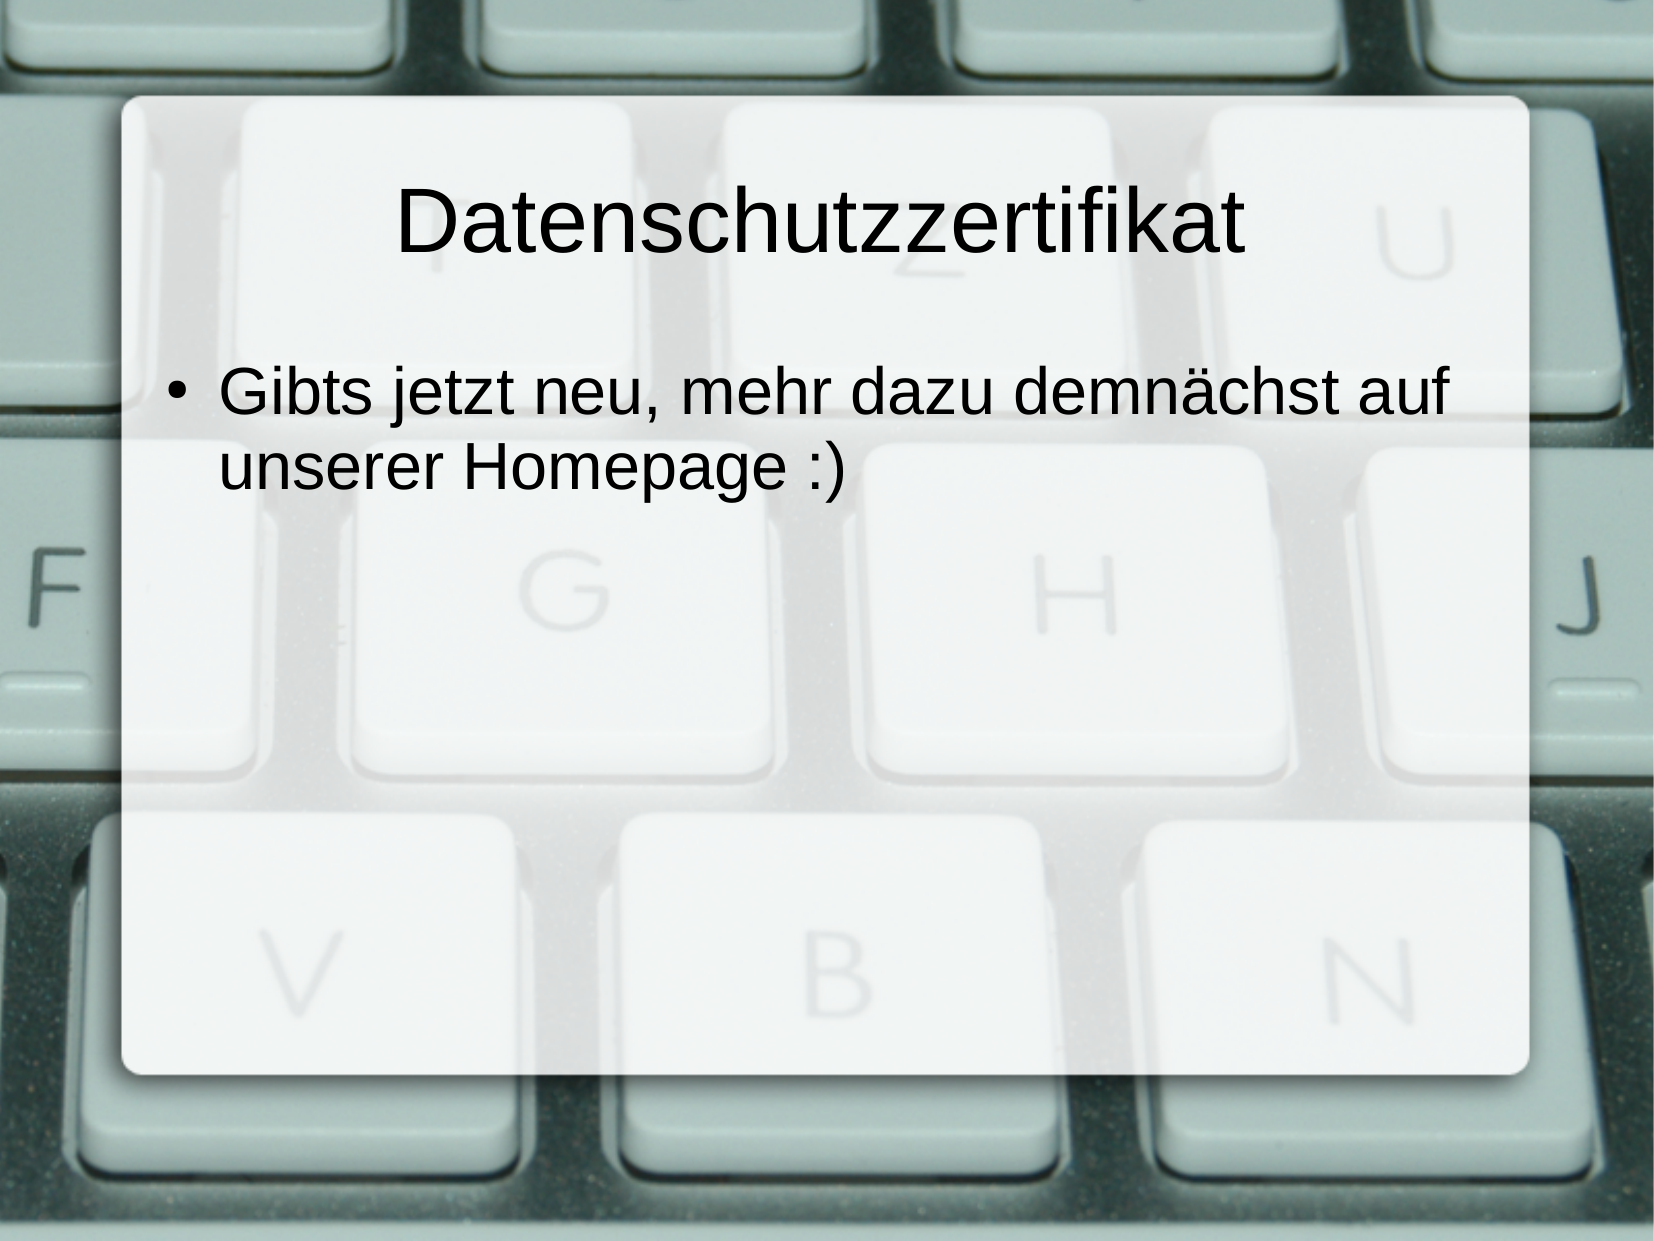

# Datenschutzzertifikat
Gibts jetzt neu, mehr dazu demnächst auf unserer Homepage :)